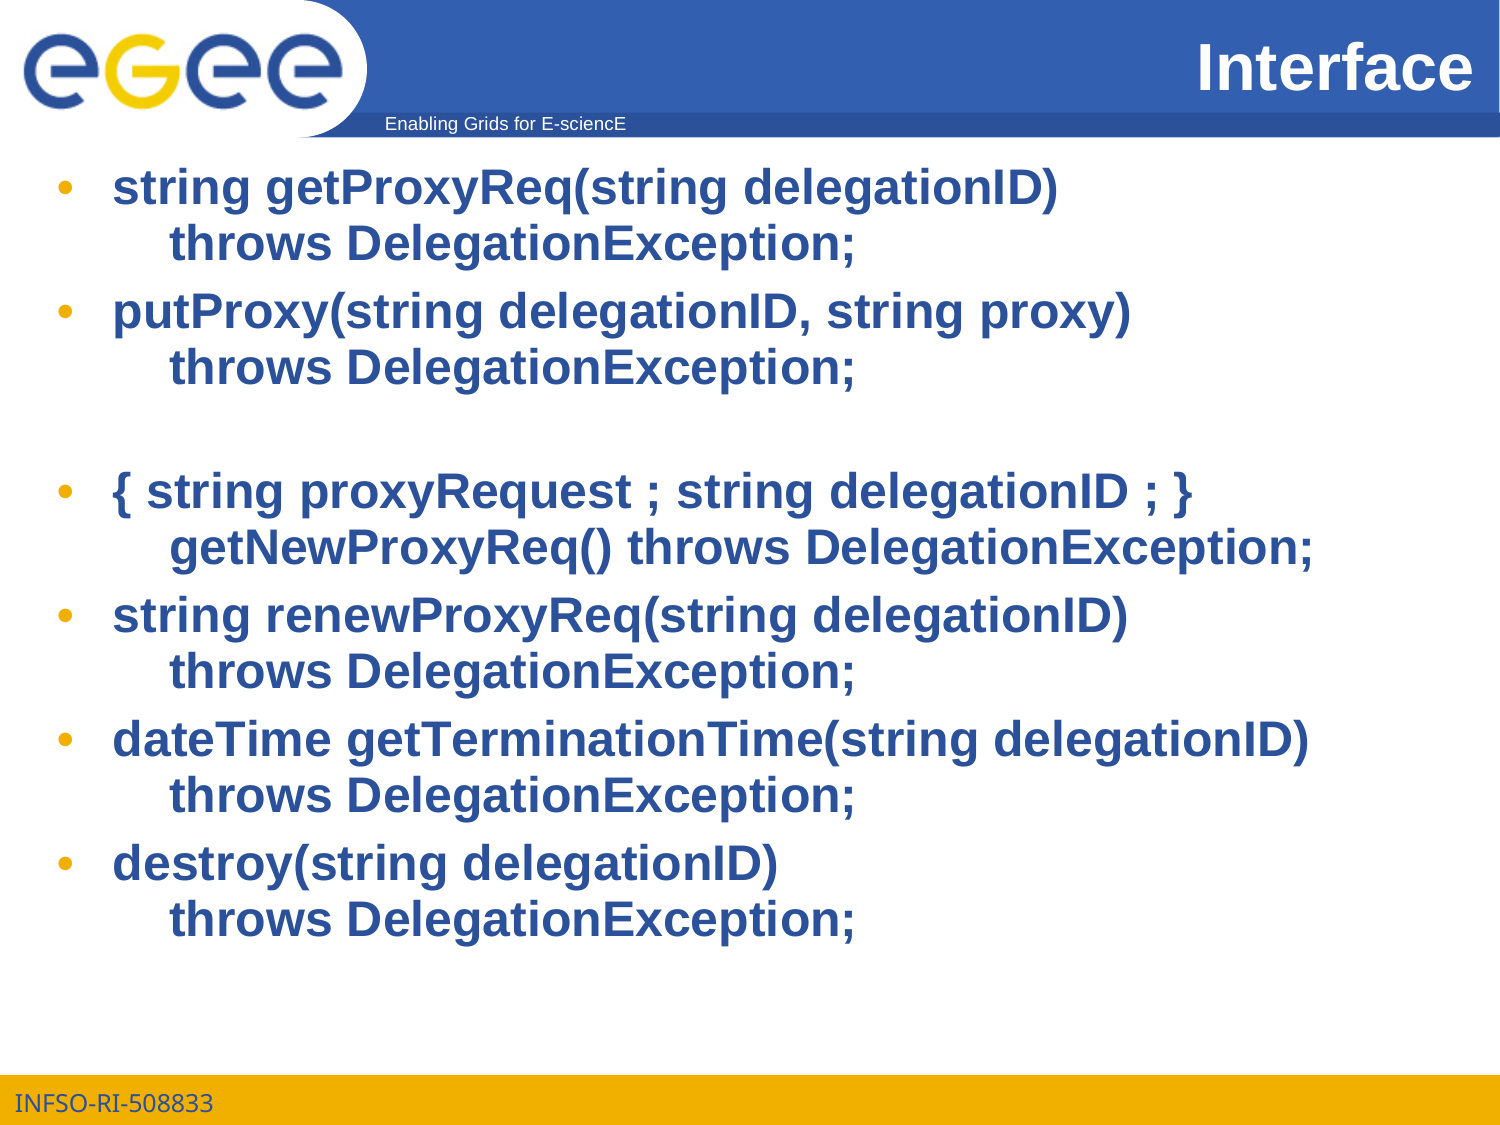

# Interface
string getProxyReq(string delegationID)
throws DelegationException;
putProxy(string delegationID, string proxy)
throws DelegationException;
{ string proxyRequest ; string delegationID ; } getNewProxyReq() throws DelegationException;
string renewProxyReq(string delegationID)
throws DelegationException;
dateTime getTerminationTime(string delegationID) throws DelegationException;
destroy(string delegationID)
throws DelegationException;